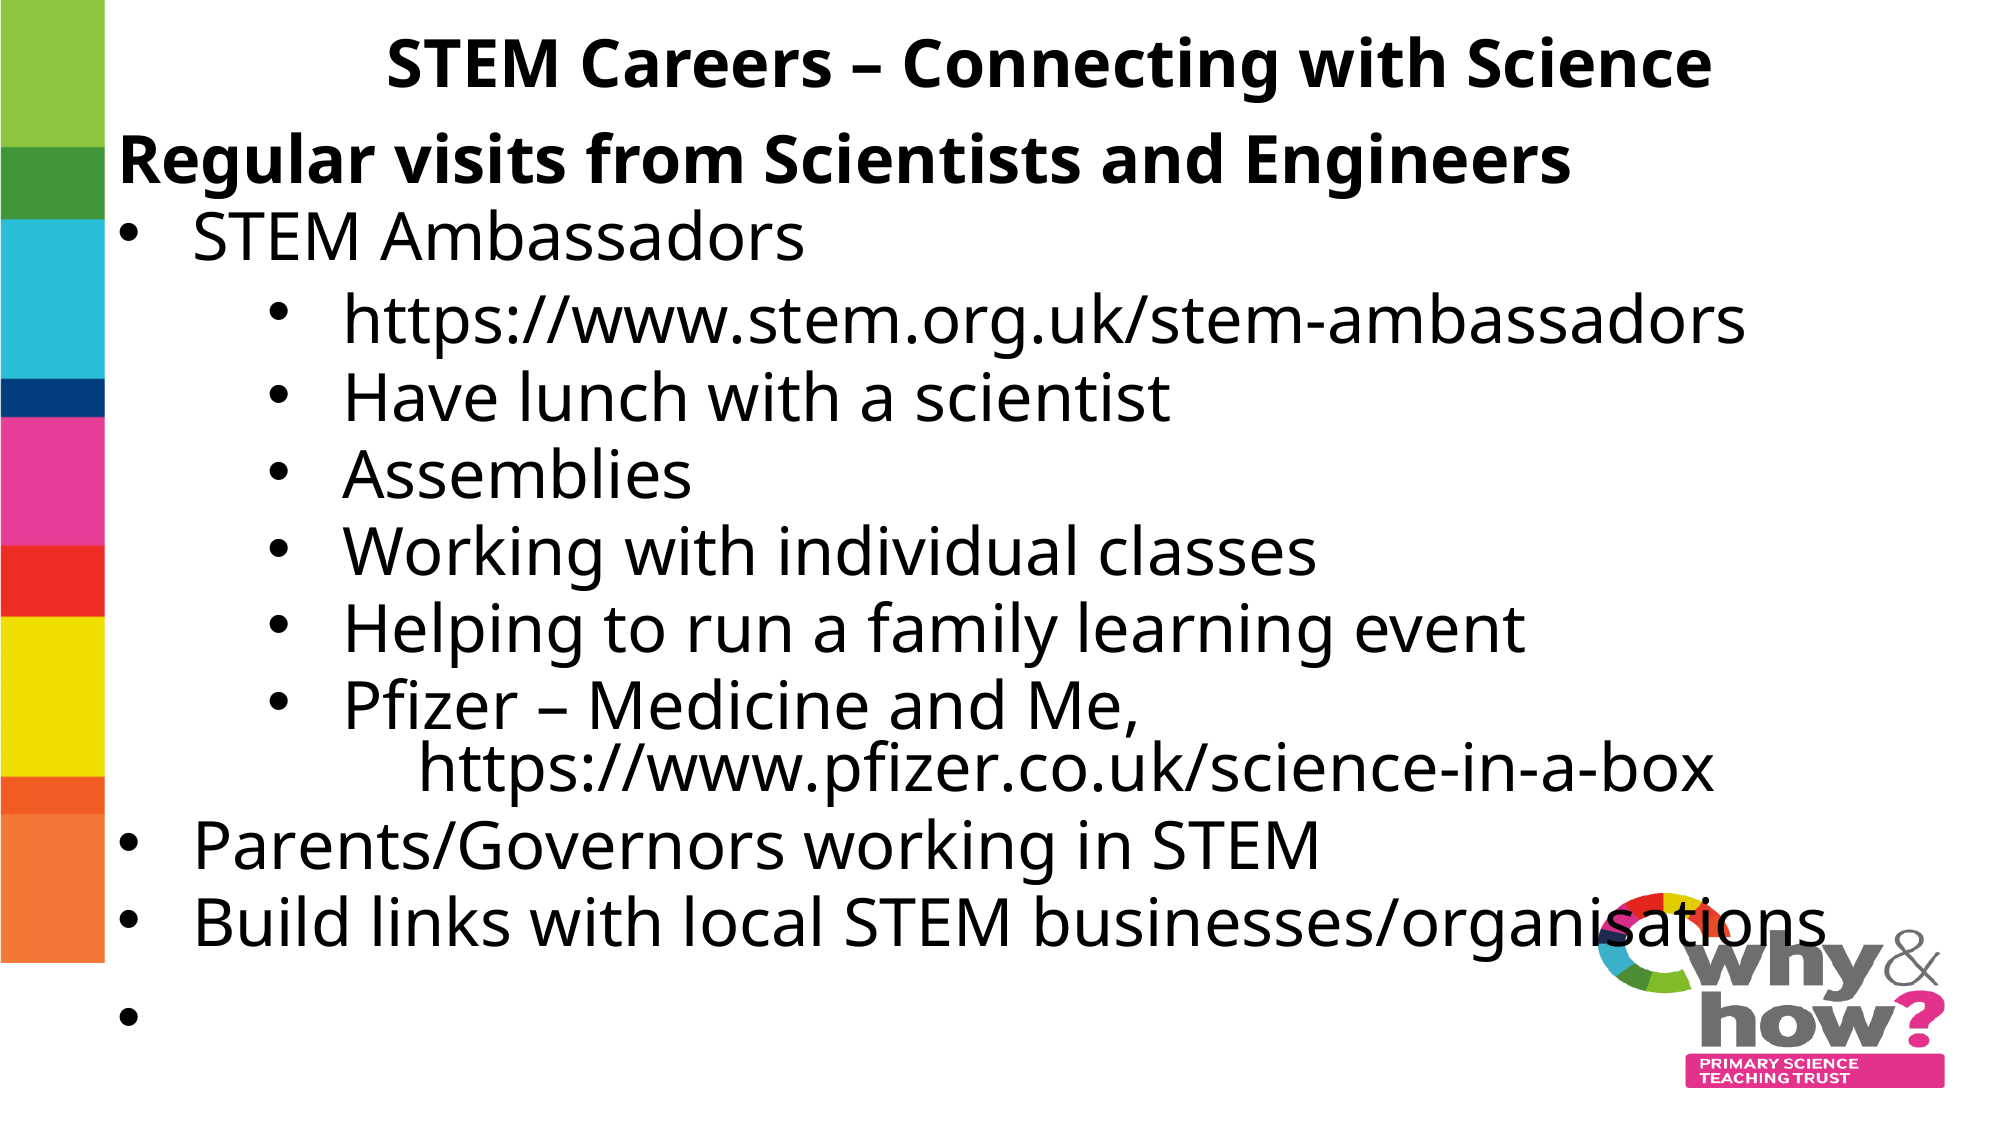

STEM Careers – Connecting with Science
Regular visits from Scientists and Engineers
STEM Ambassadors
https://www.stem.org.uk/stem-ambassadors
Have lunch with a scientist
Assemblies
Working with individual classes
Helping to run a family learning event
Pfizer – Medicine and Me, https://www.pfizer.co.uk/science-in-a-box
Parents/Governors working in STEM
Build links with local STEM businesses/organisations